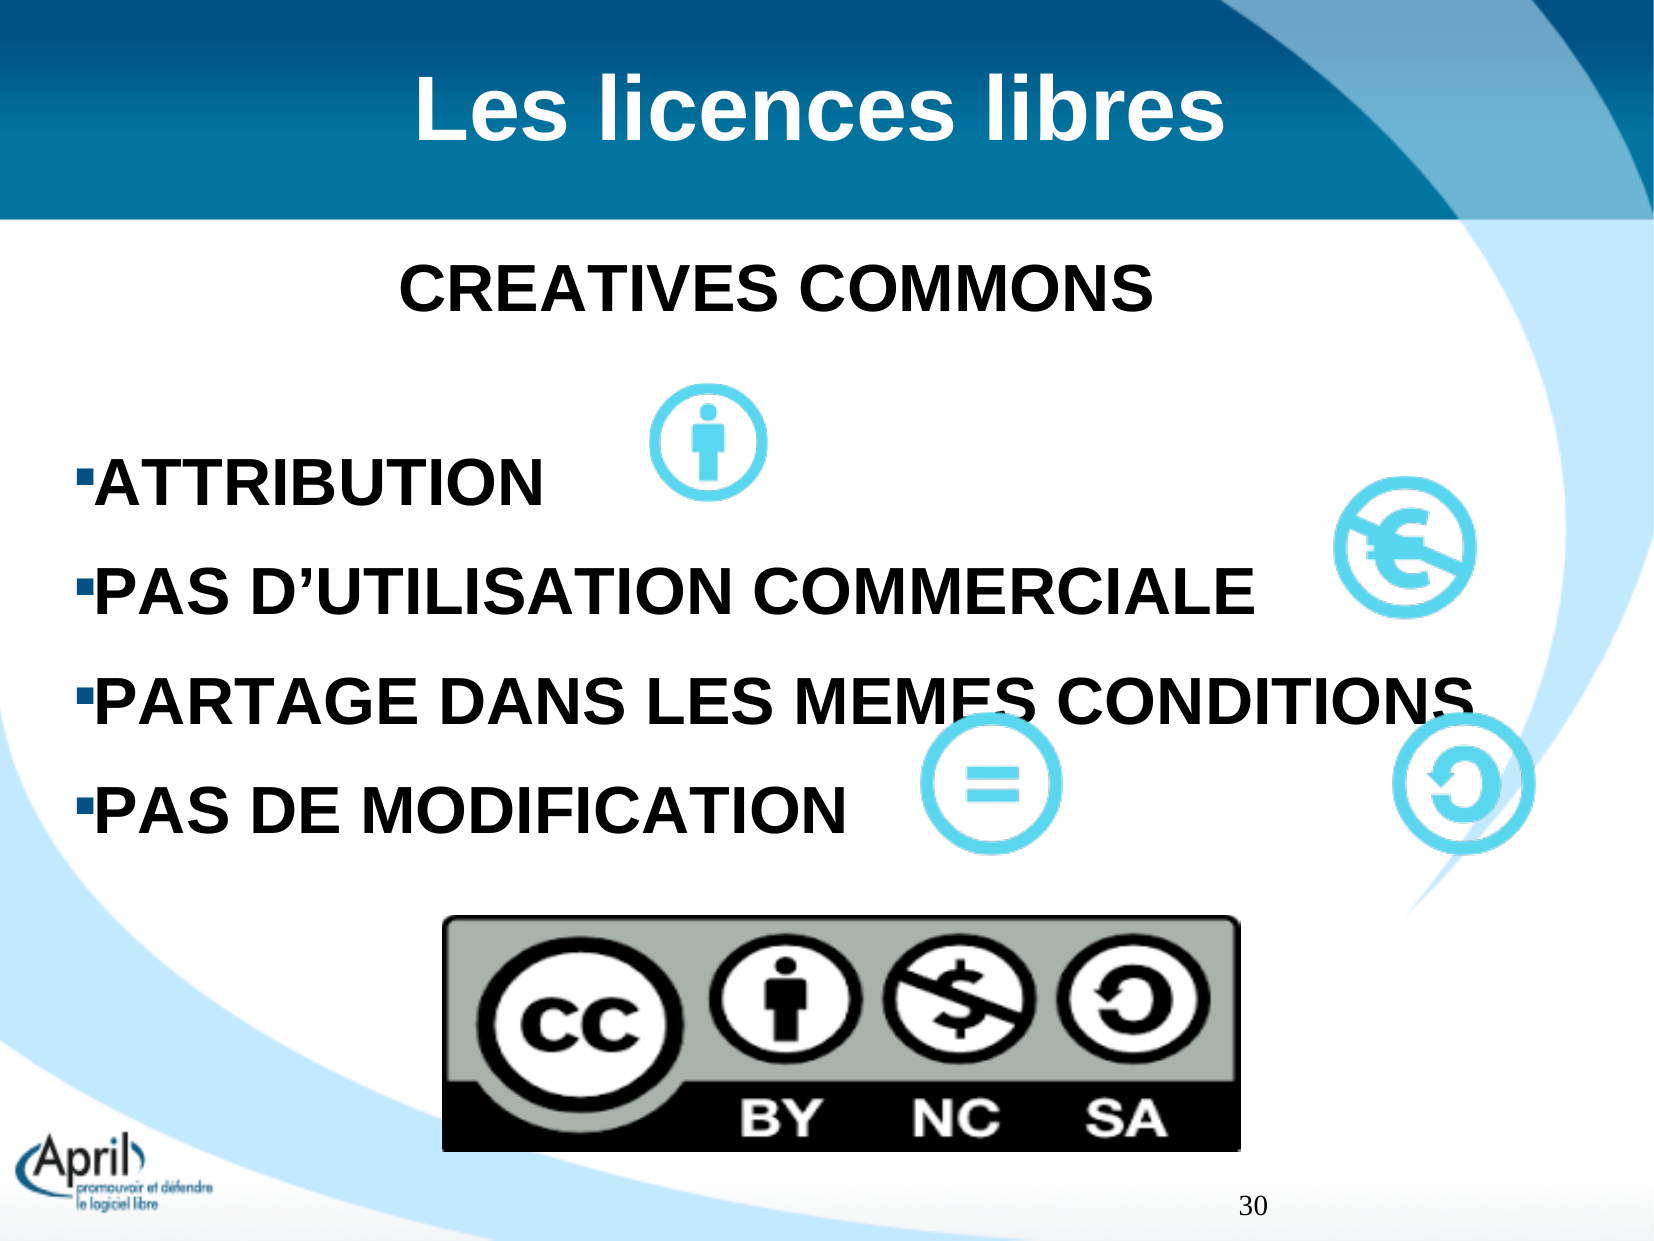

# Les licences libres
CREATIVES COMMONS
ATTRIBUTION
PAS D’UTILISATION COMMERCIALE
PARTAGE DANS LES MEMES CONDITIONS
PAS DE MODIFICATION